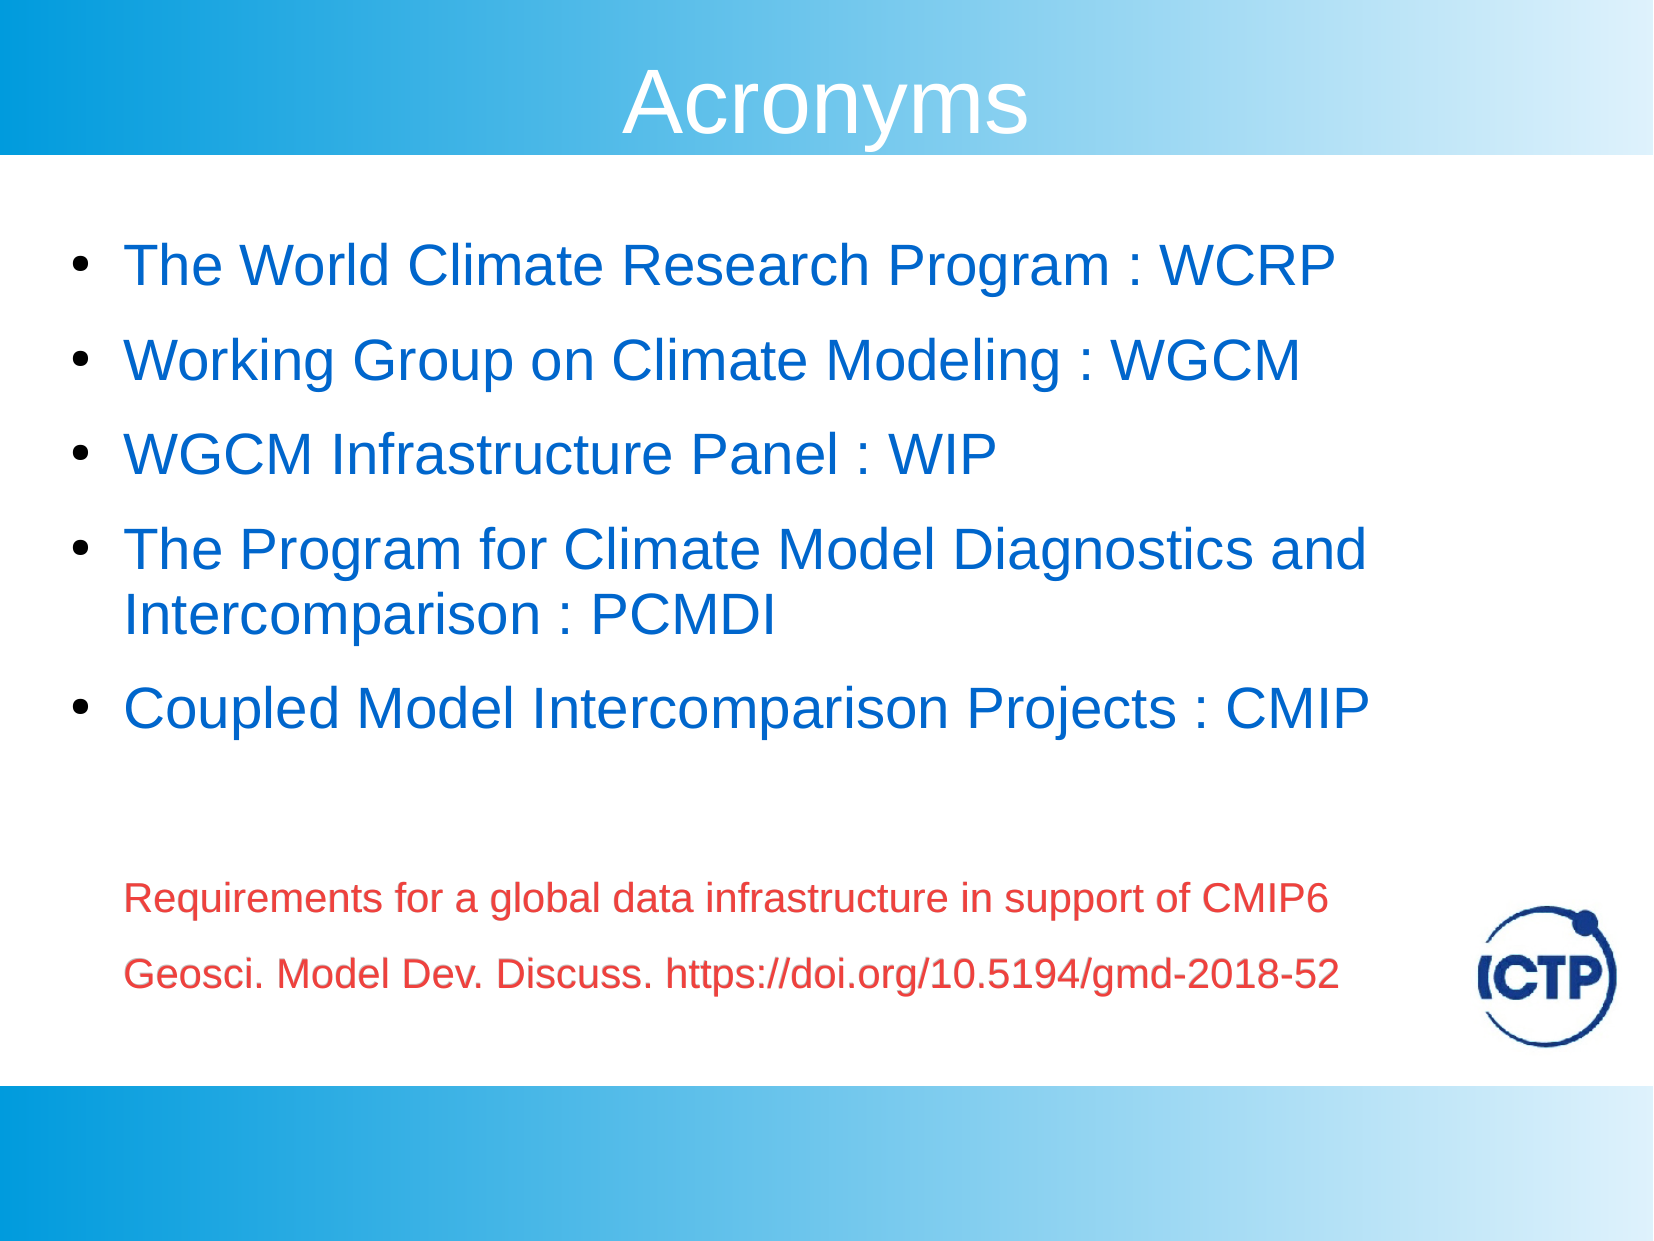

# Acronyms
The World Climate Research Program : WCRP
Working Group on Climate Modeling : WGCM
WGCM Infrastructure Panel : WIP
The Program for Climate Model Diagnostics and Intercomparison : PCMDI
Coupled Model Intercomparison Projects : CMIP
Requirements for a global data infrastructure in support of CMIP6
Geosci. Model Dev. Discuss. https://doi.org/10.5194/gmd-2018-52